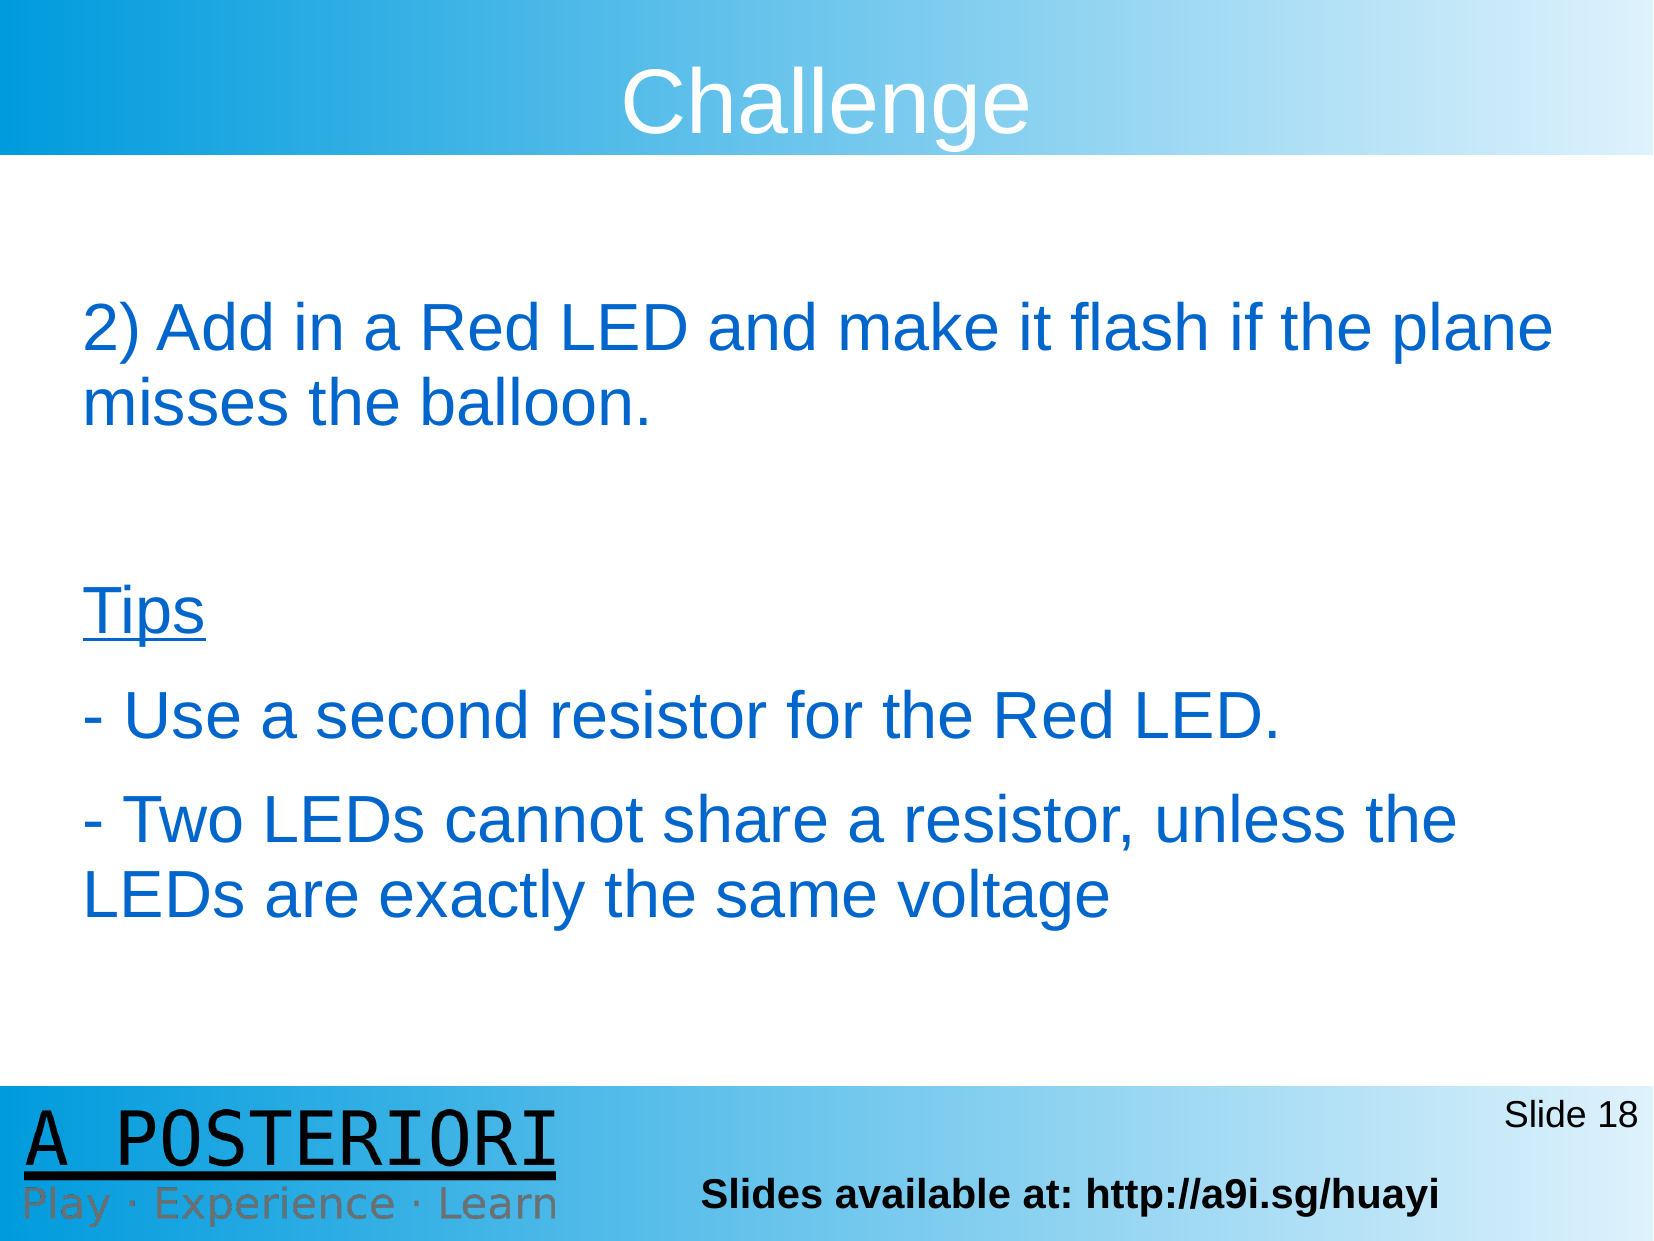

# Challenge
2) Add in a Red LED and make it flash if the plane misses the balloon.
Tips
- Use a second resistor for the Red LED.
- Two LEDs cannot share a resistor, unless the LEDs are exactly the same voltage